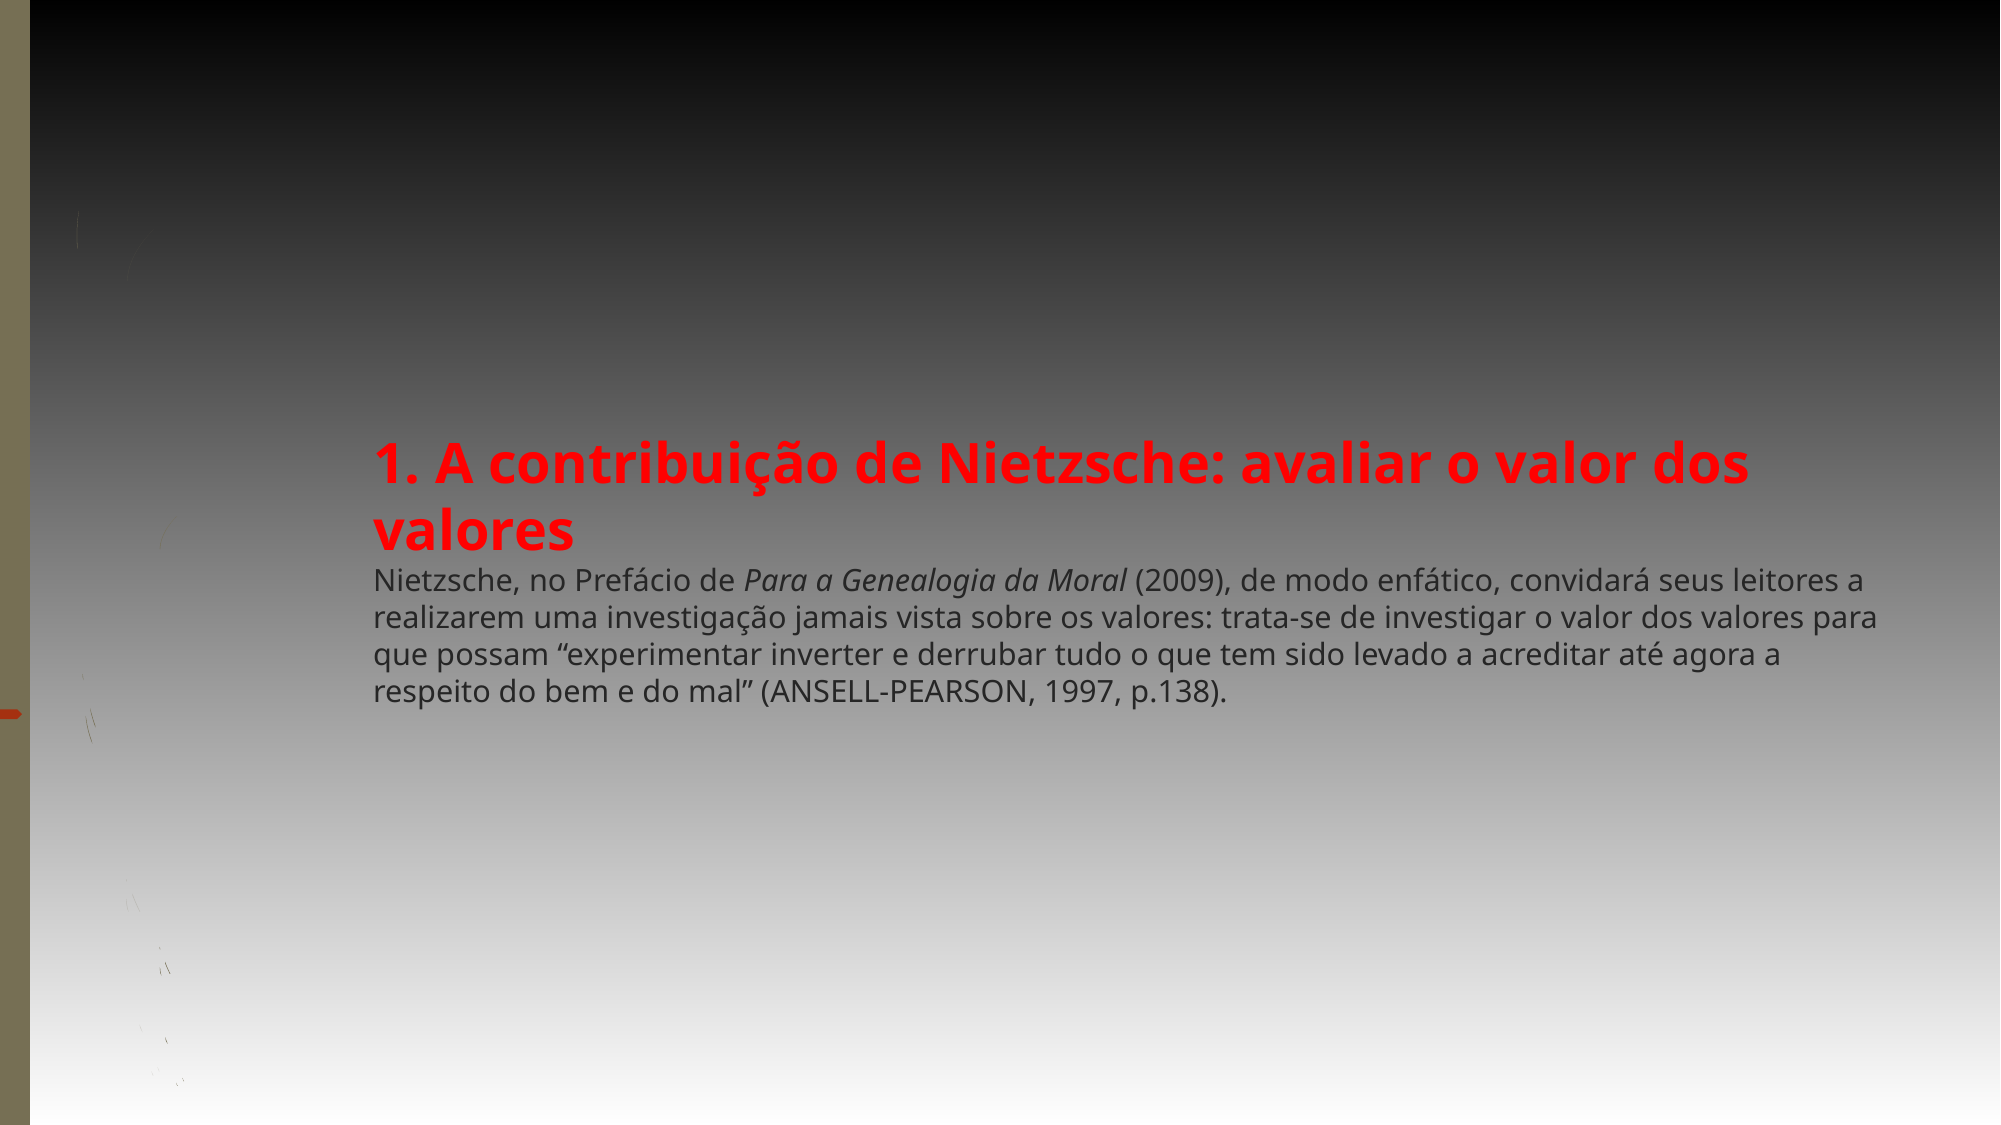

# 1. A contribuição de Nietzsche: avaliar o valor dos valores Nietzsche, no Prefácio de Para a Genealogia da Moral (2009), de modo enfático, convidará seus leitores a realizarem uma investigação jamais vista sobre os valores: trata-se de investigar o valor dos valores para que possam “experimentar inverter e derrubar tudo o que tem sido levado a acreditar até agora a respeito do bem e do mal” (ANSELL-PEARSON, 1997, p.138).